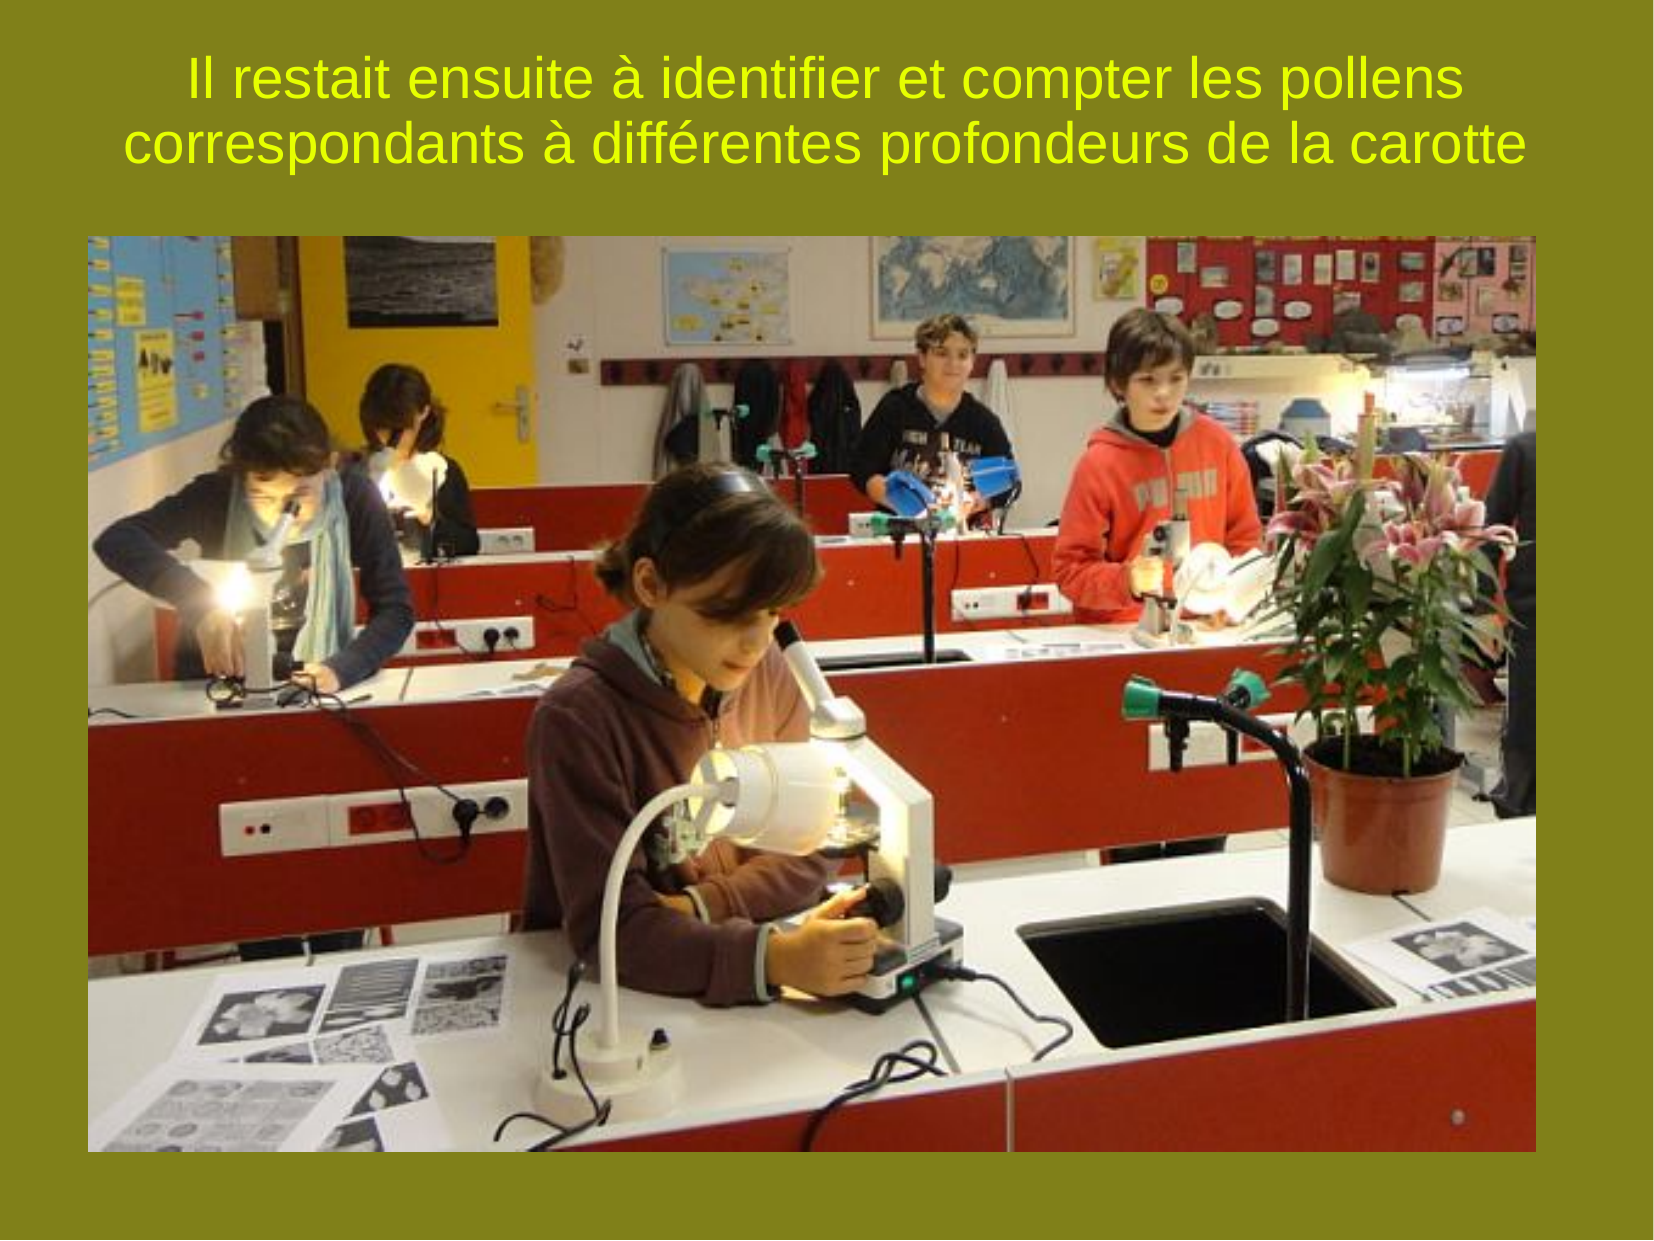

# Il restait ensuite à identifier et compter les pollens correspondants à différentes profondeurs de la carotte